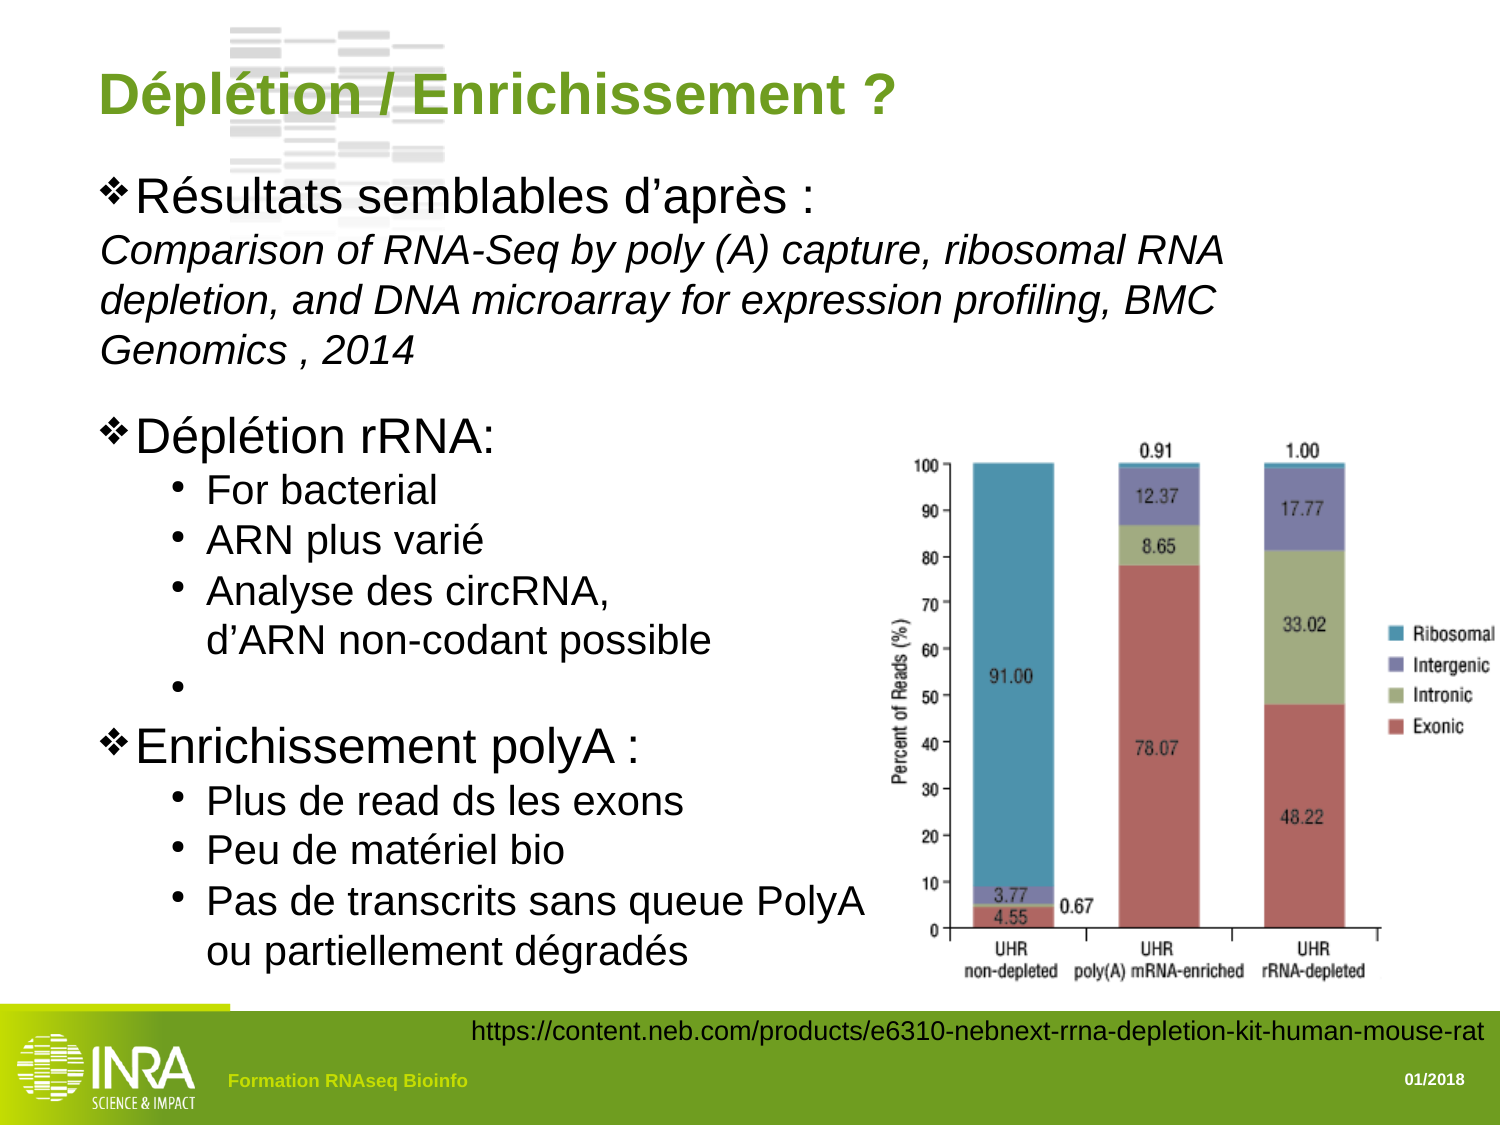

Déplétion / Enrichissement ?
Résultats semblables d’après :
Comparison of RNA-Seq by poly (A) capture, ribosomal RNA depletion, and DNA microarray for expression profiling, BMC Genomics , 2014
Déplétion rRNA:
For bacterial
ARN plus varié
Analyse des circRNA,
d’ARN non-codant possible
Enrichissement polyA :
Plus de read ds les exons
Peu de matériel bio
Pas de transcrits sans queue PolyA
ou partiellement dégradés
https://content.neb.com/products/e6310-nebnext-rrna-depletion-kit-human-mouse-rat